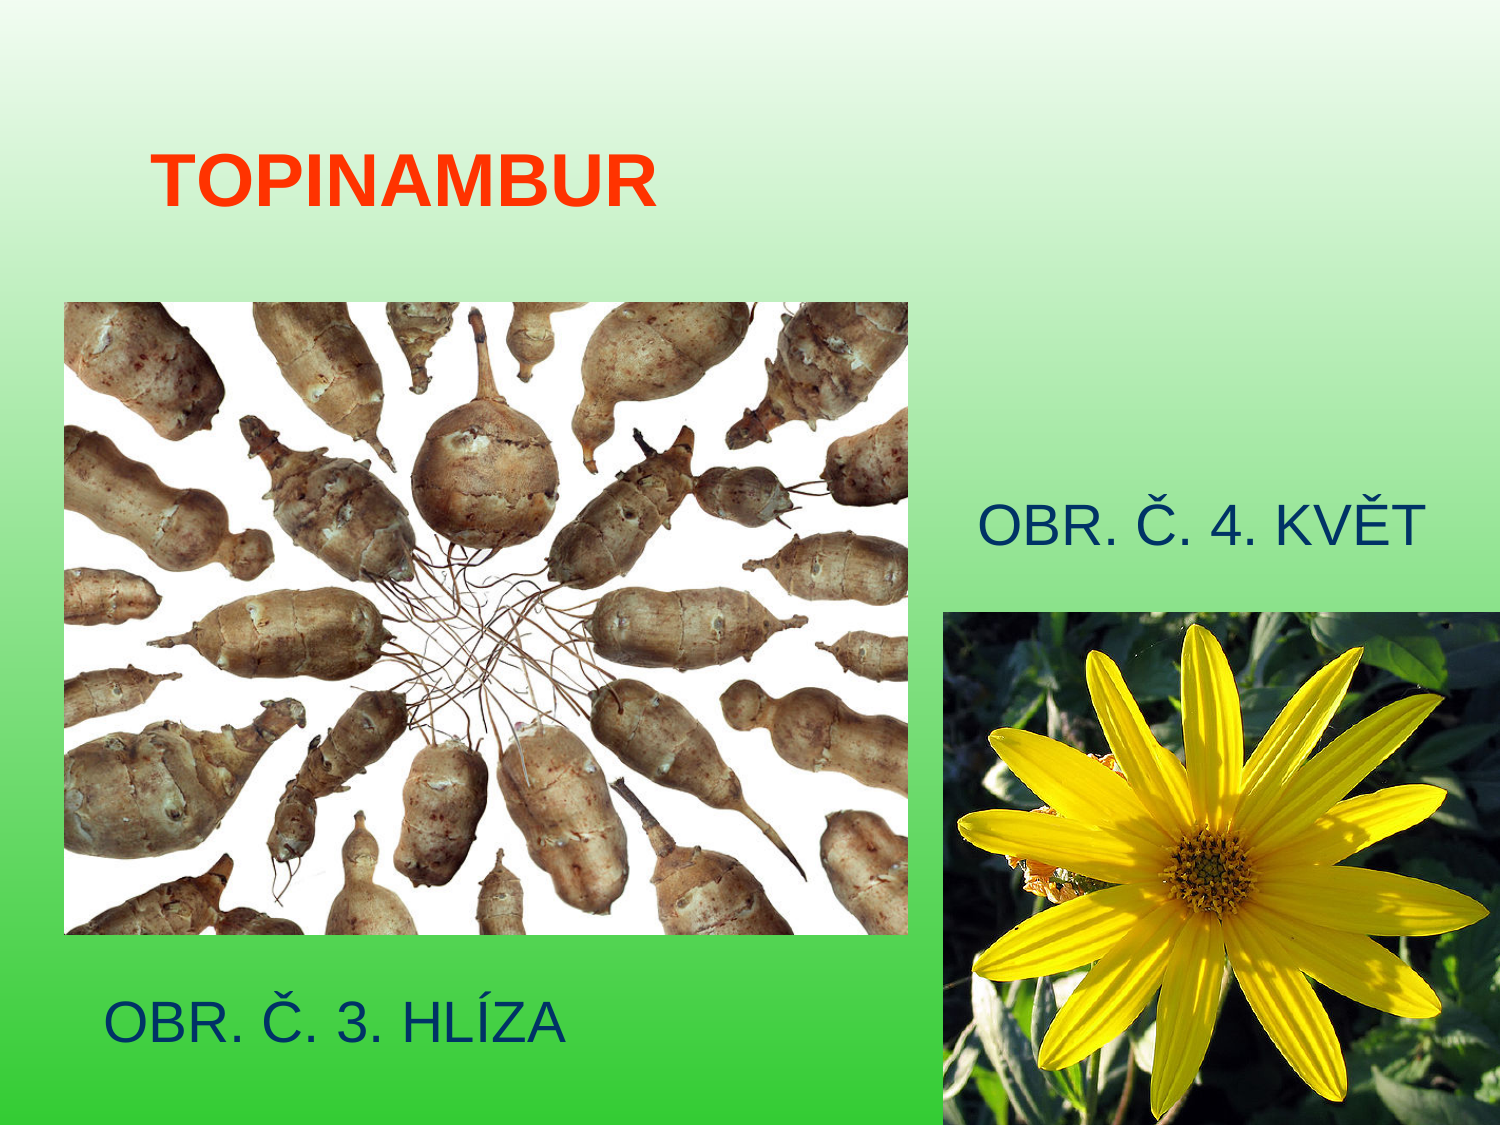

# TOPINAMBUR
OBR. Č. 4. KVĚT
OBR. Č. 3. HLÍZA